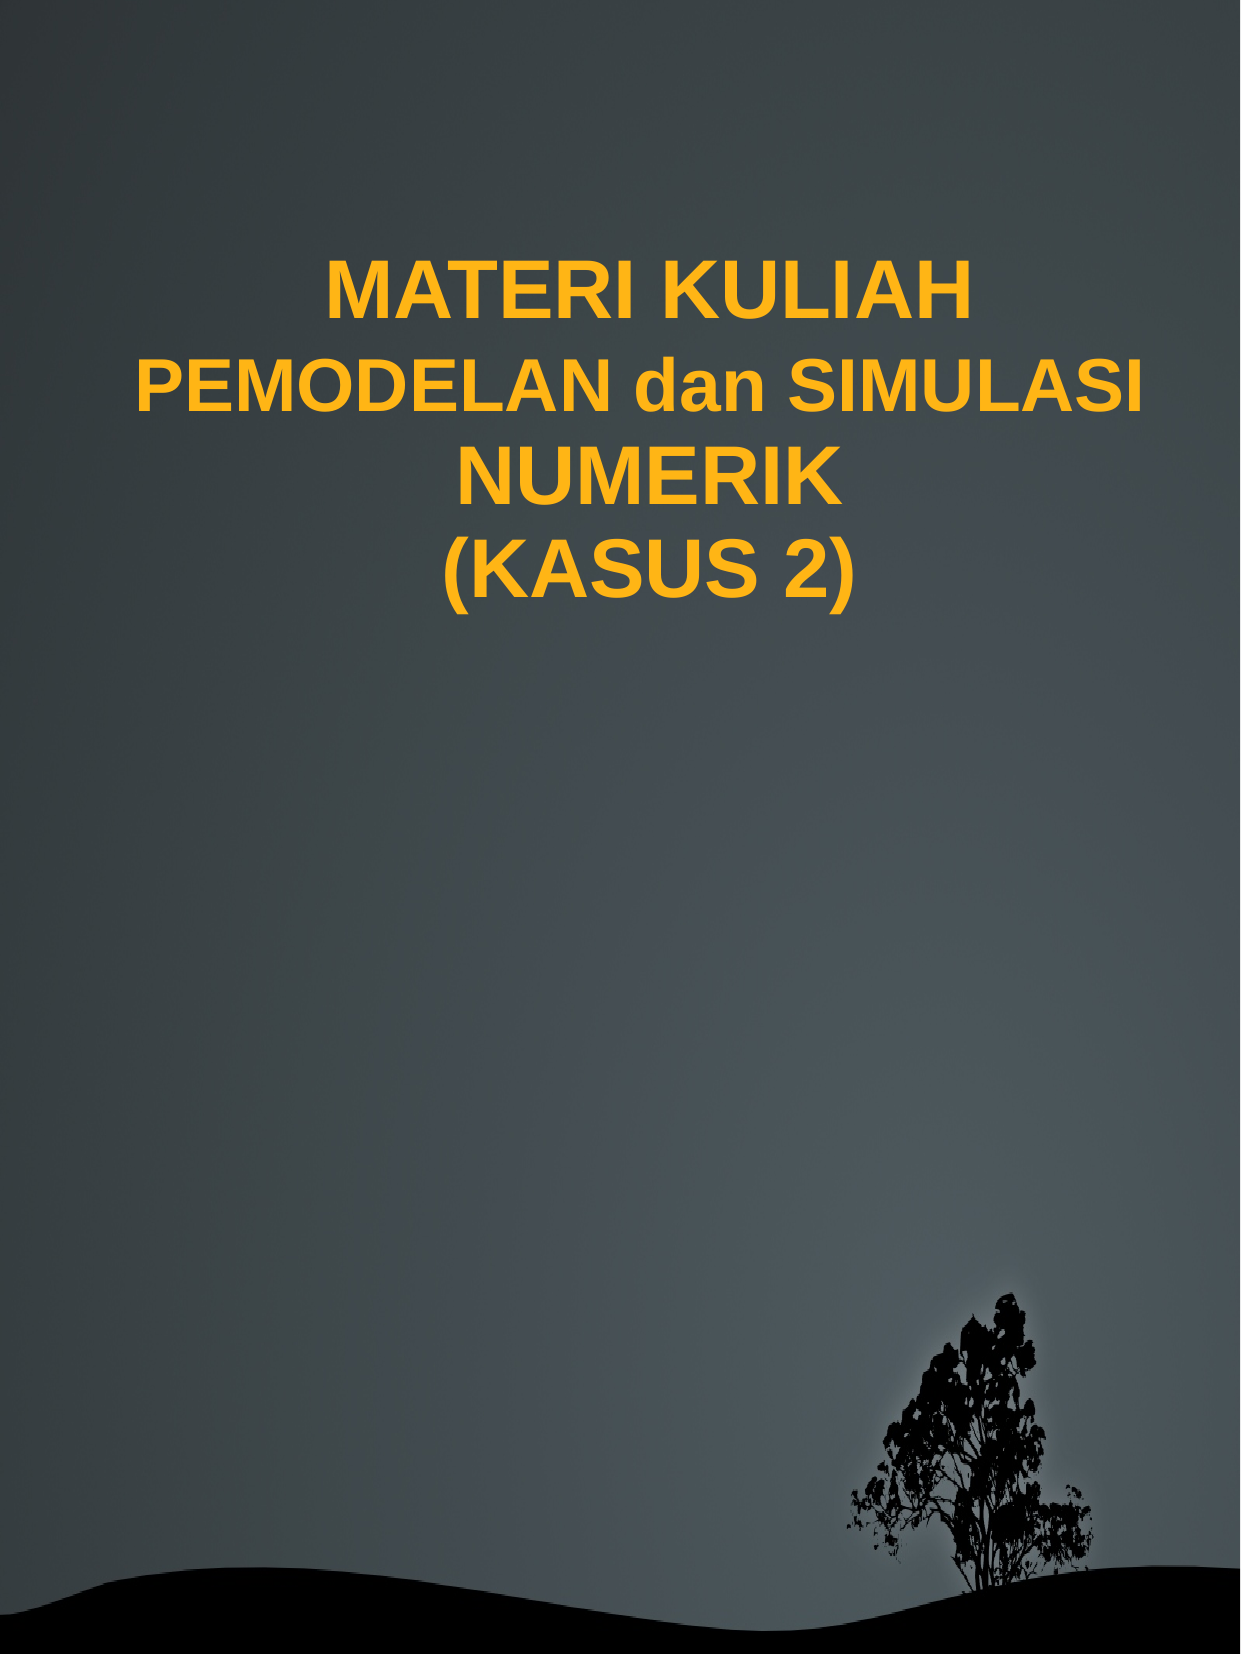

MATERI KULIAH
 PEMODELAN dan SIMULASI
NUMERIK
(KASUS 2)